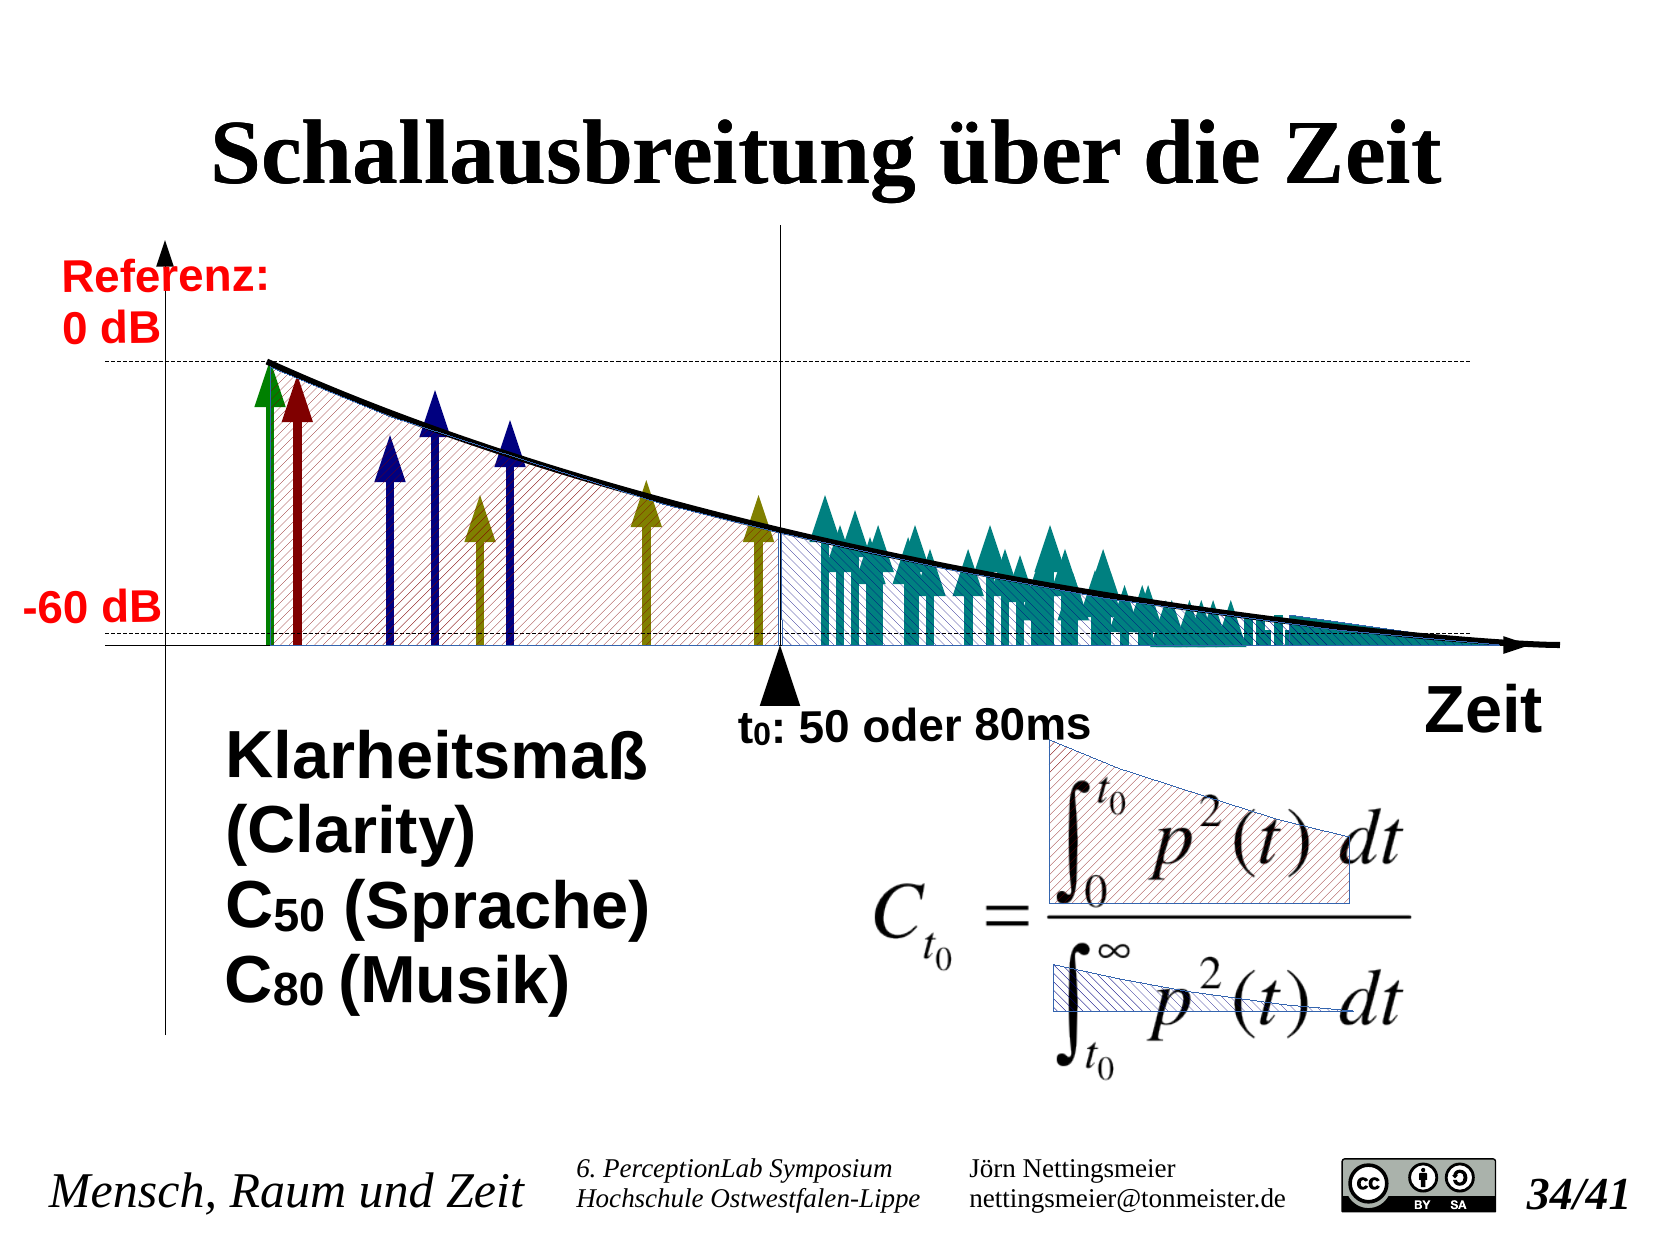

# Schallausbreitung über die Zeit
Schallausbreitung über die Zeit
Referenz:
0 dB
-60 dB
Zeit
t0: 50 oder 80ms
Klarheitsmaß
(Clarity)
C50 (Sprache)
C80 (Musik)